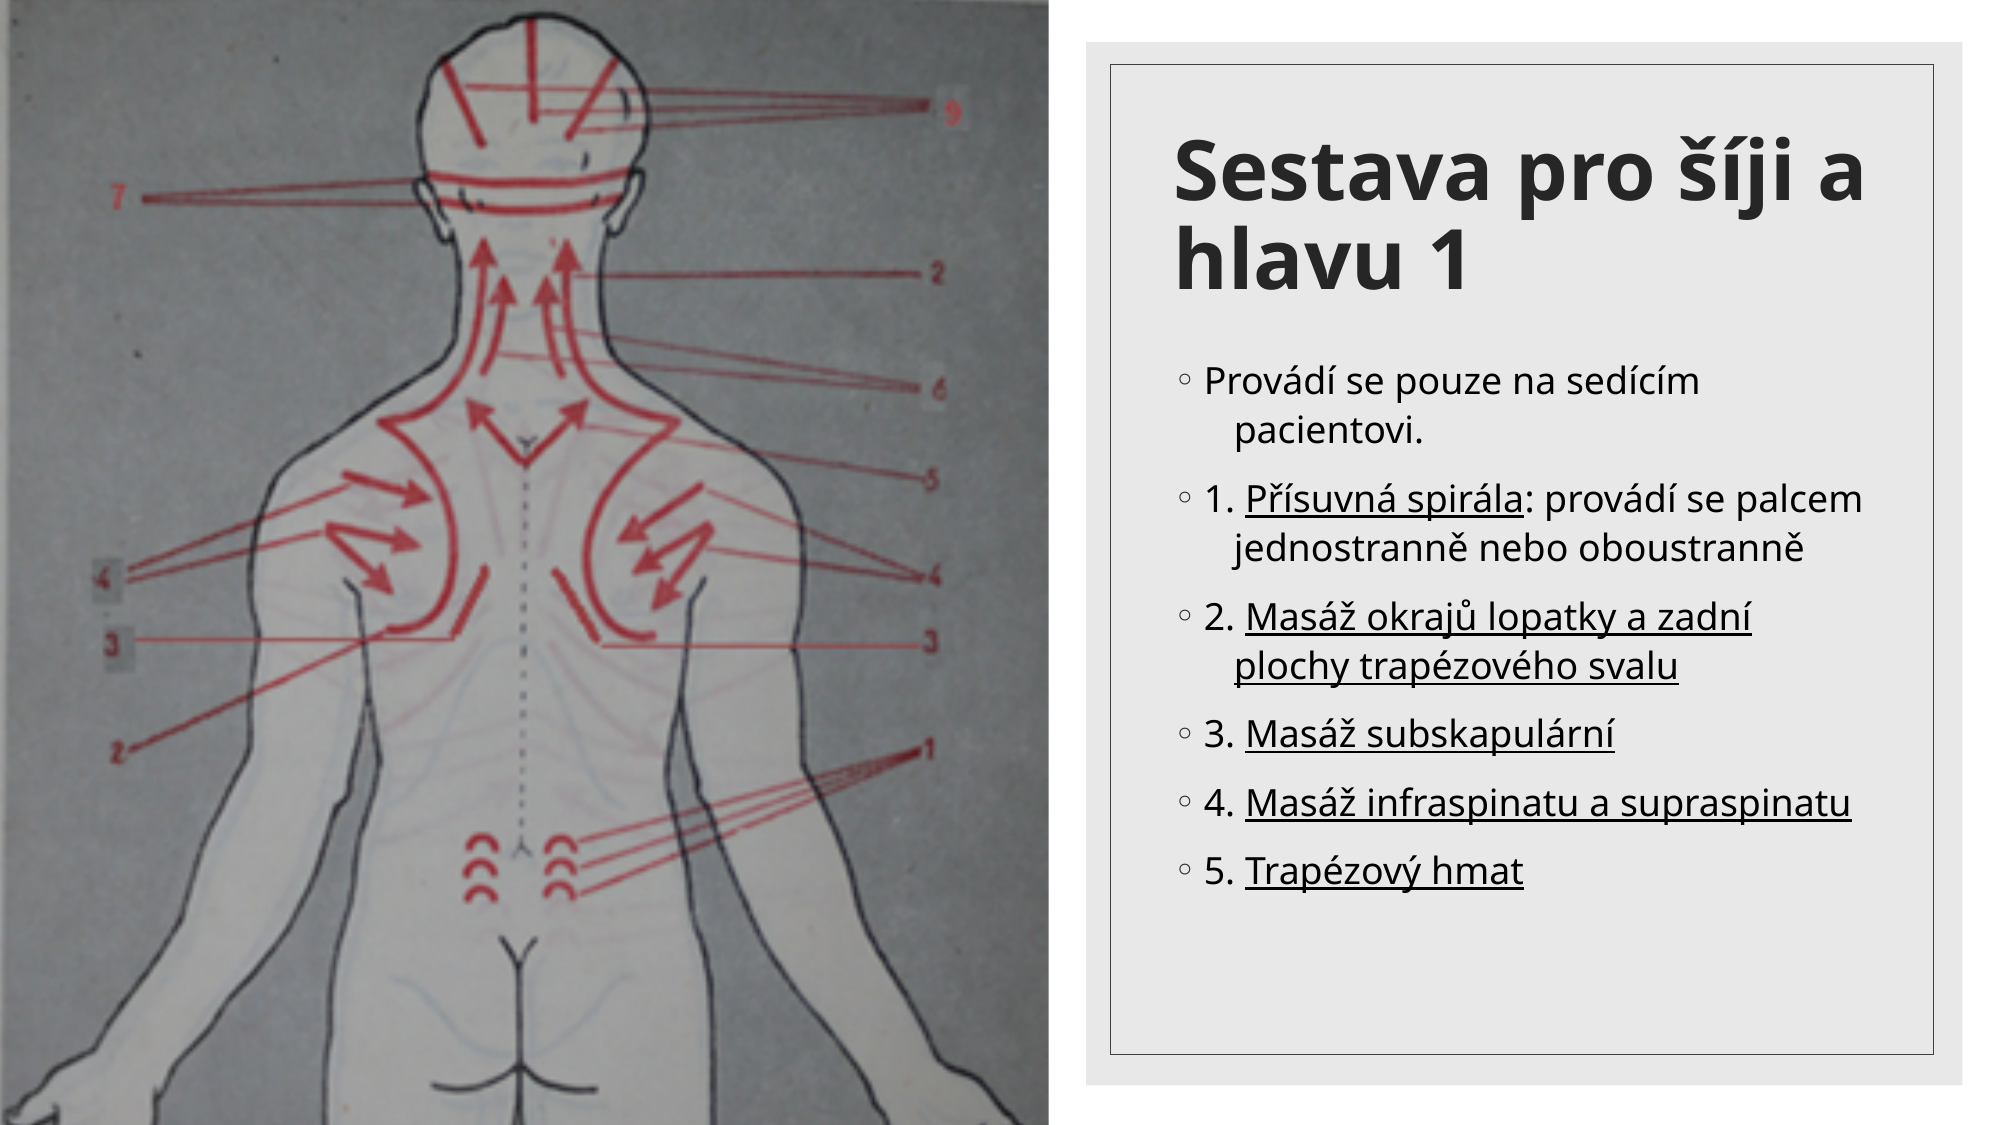

# Sestava pro šíji a hlavu 1
Provádí se pouze na sedícím pacientovi.
1. Přísuvná spirála: provádí se palcem jednostranně nebo oboustranně
2. Masáž okrajů lopatky a zadní plochy trapézového svalu
3. Masáž subskapulární
4. Masáž infraspinatu a supraspinatu
5. Trapézový hmat